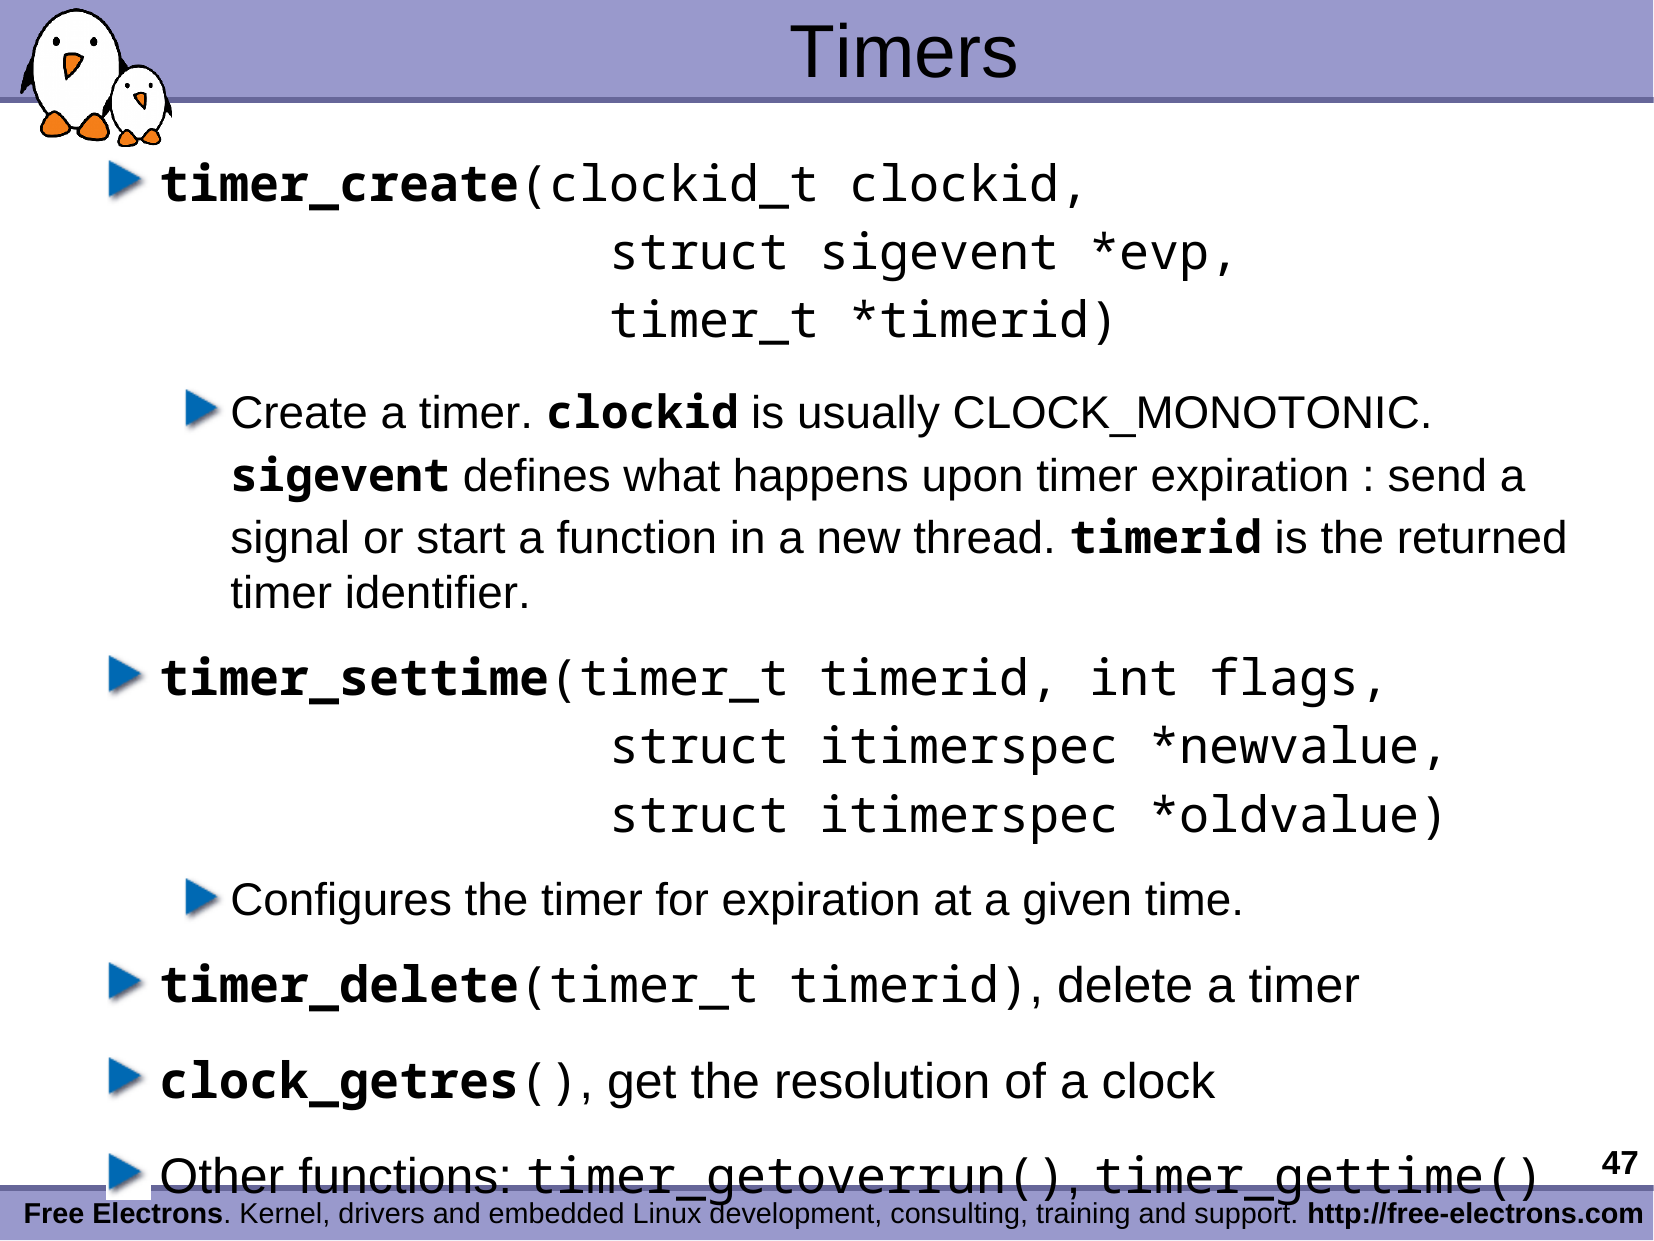

# Timers
timer_create(clockid_t clockid,
						struct sigevent *evp,
						timer_t *timerid)
Create a timer. clockid is usually CLOCK_MONOTONIC. sigevent defines what happens upon timer expiration : send a signal or start a function in a new thread. timerid is the returned timer identifier.
timer_settime(timer_t timerid, int flags,
						struct itimerspec *newvalue,
						struct itimerspec *oldvalue)
Configures the timer for expiration at a given time.
timer_delete(timer_t timerid), delete a timer
clock_getres(), get the resolution of a clock
Other functions: timer_getoverrun(), timer_gettime()